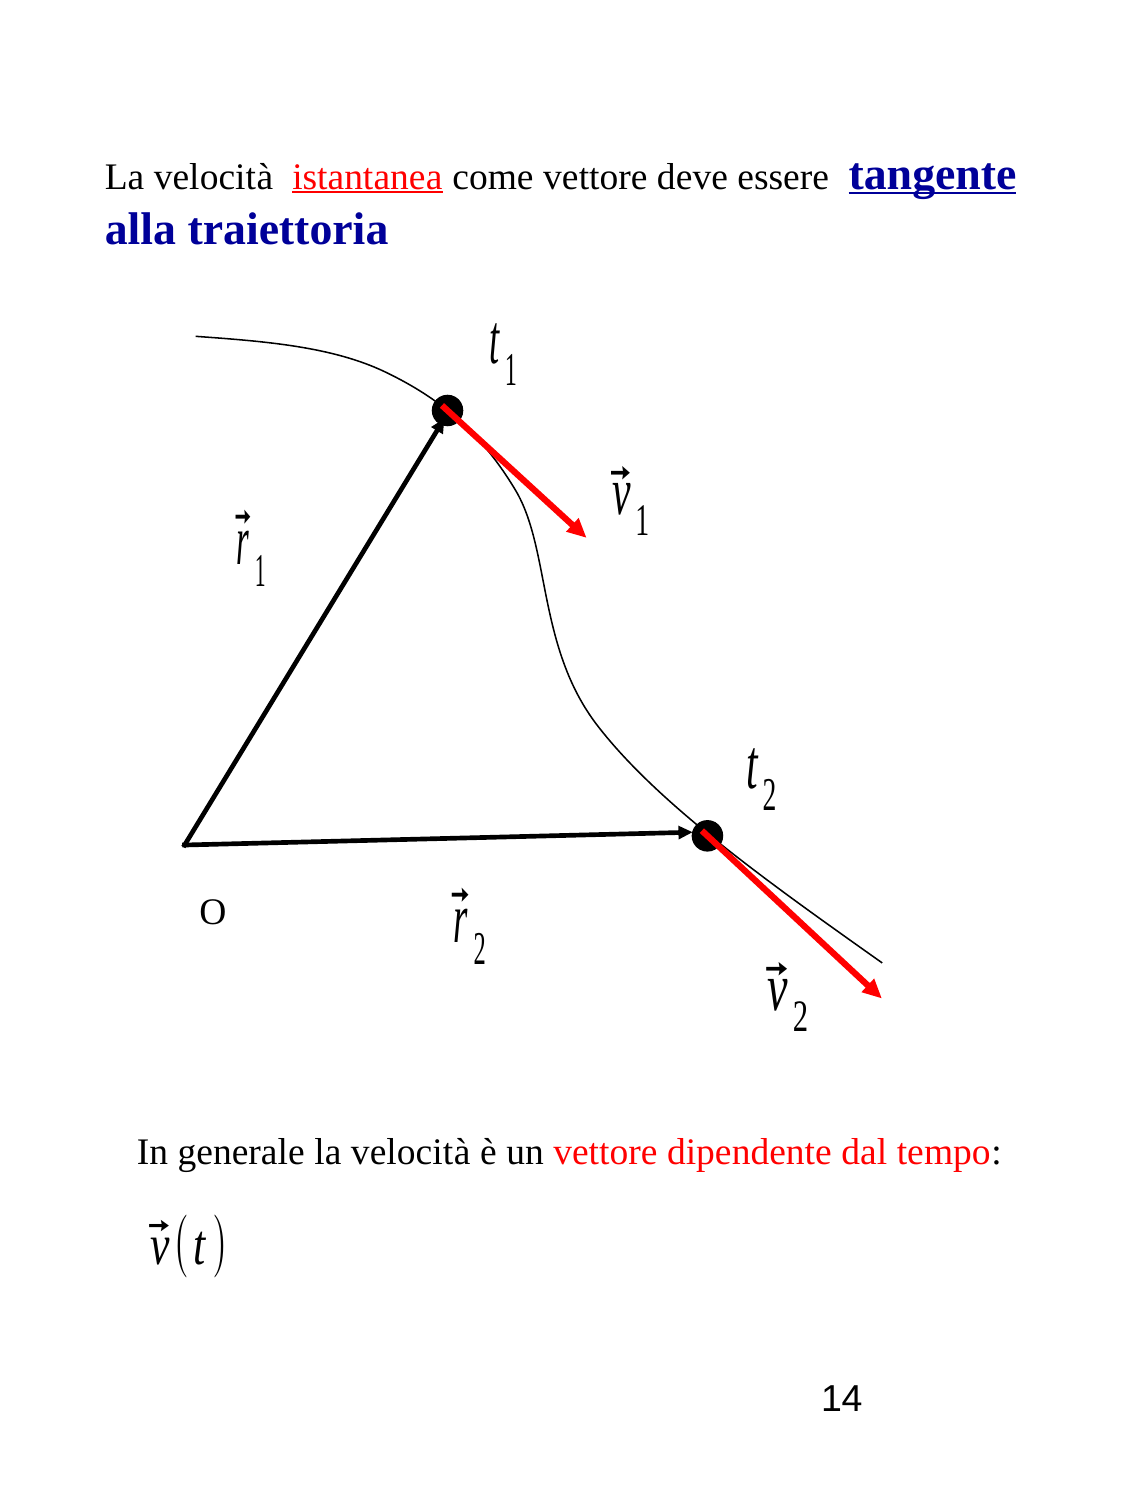

La velocità istantanea come vettore deve essere tangente
alla traiettoria
O
In generale la velocità è un vettore dipendente dal tempo:
P1 Principi della Dinamica
14